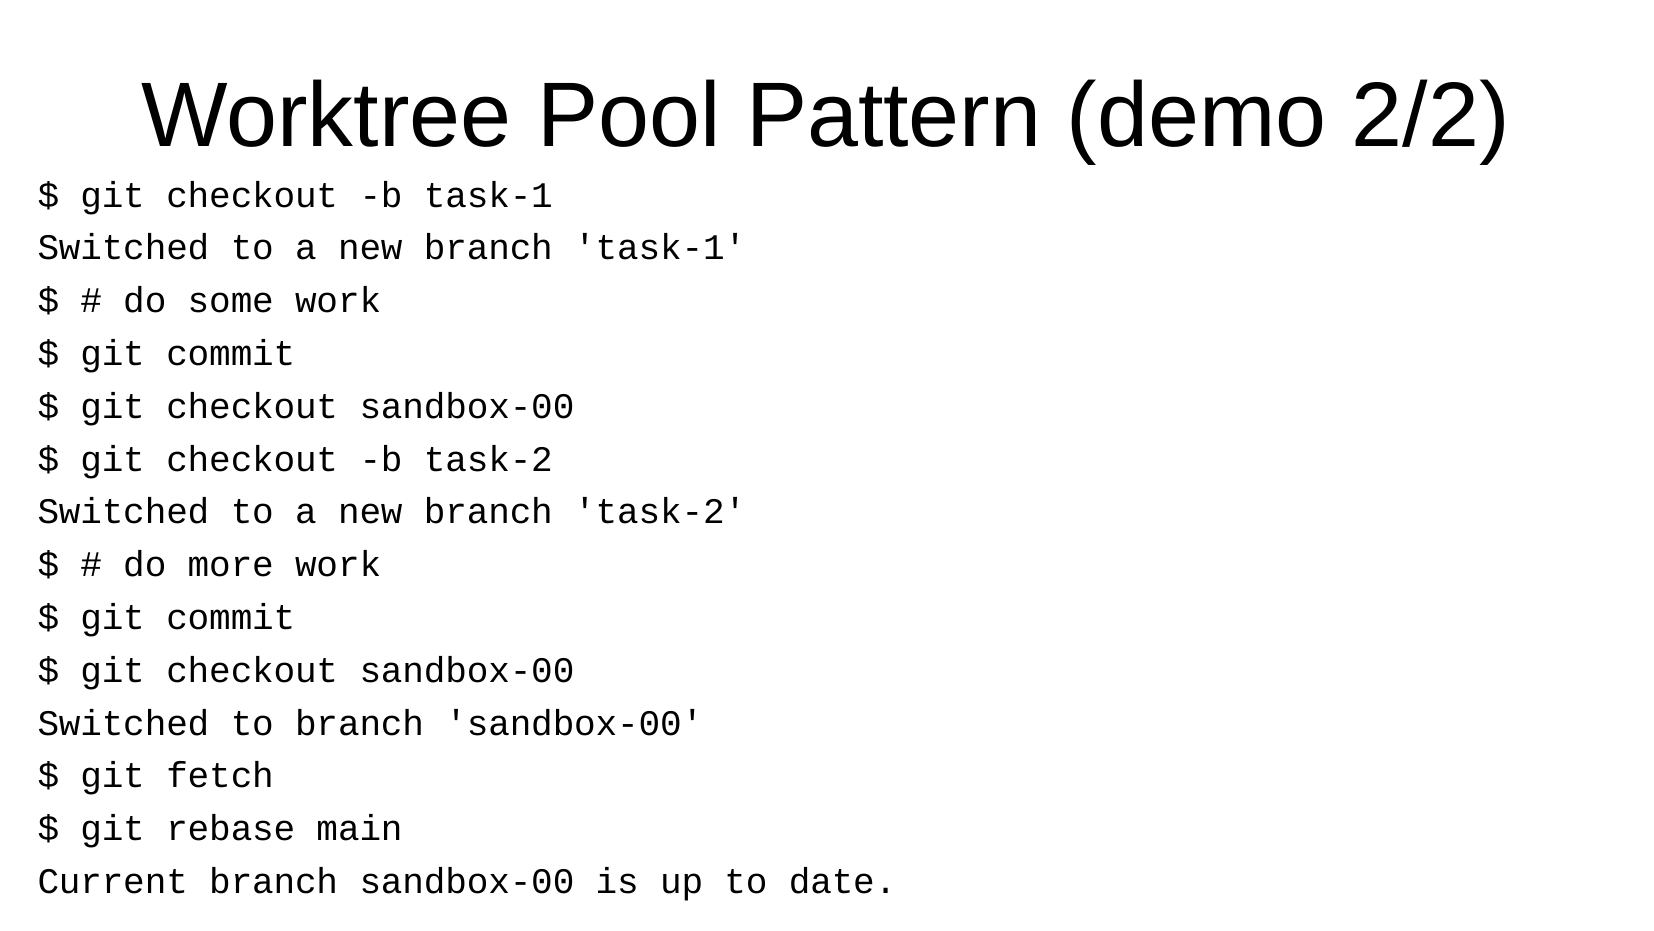

# Worktree Pool Pattern (demo 2/2)
$ git checkout -b task-1
Switched to a new branch 'task-1'
$ # do some work
$ git commit
$ git checkout sandbox-00
$ git checkout -b task-2
Switched to a new branch 'task-2'
$ # do more work
$ git commit
$ git checkout sandbox-00
Switched to branch 'sandbox-00'
$ git fetch
$ git rebase main
Current branch sandbox-00 is up to date.